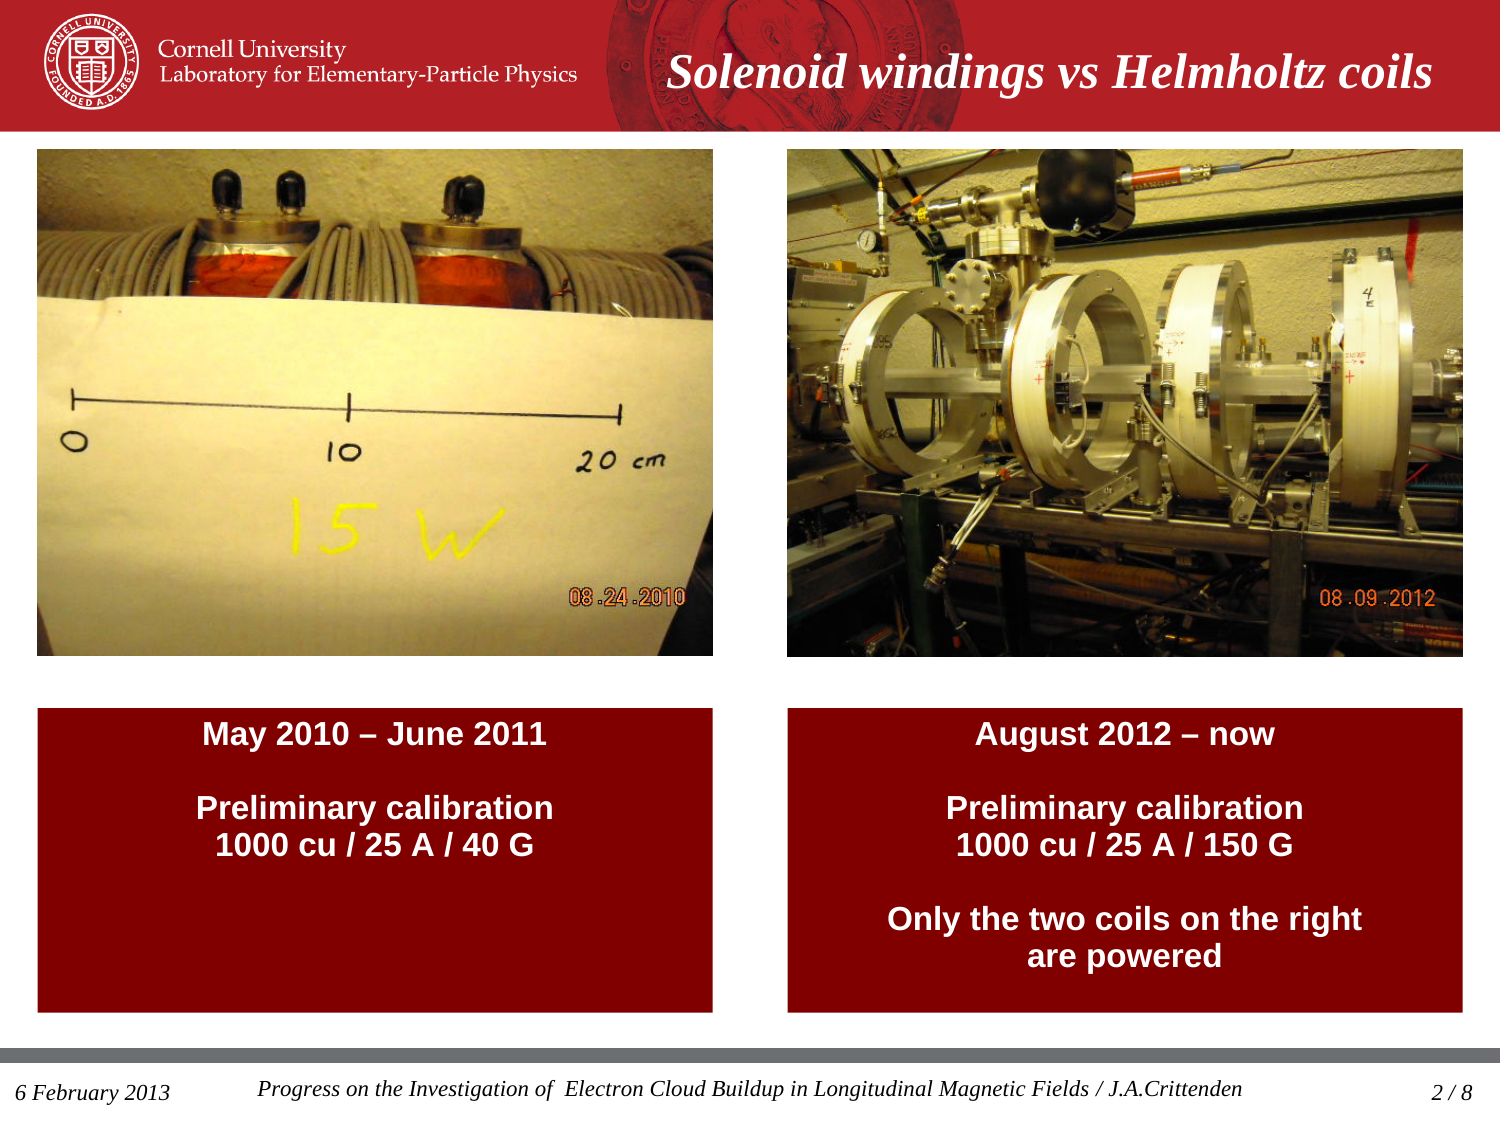

# Solenoid windings vs Helmholtz coils
May 2010 – June 2011
Preliminary calibration
1000 cu / 25 A / 40 G
August 2012 – now
Preliminary calibration
1000 cu / 25 A / 150 G
Only the two coils on the right
are powered